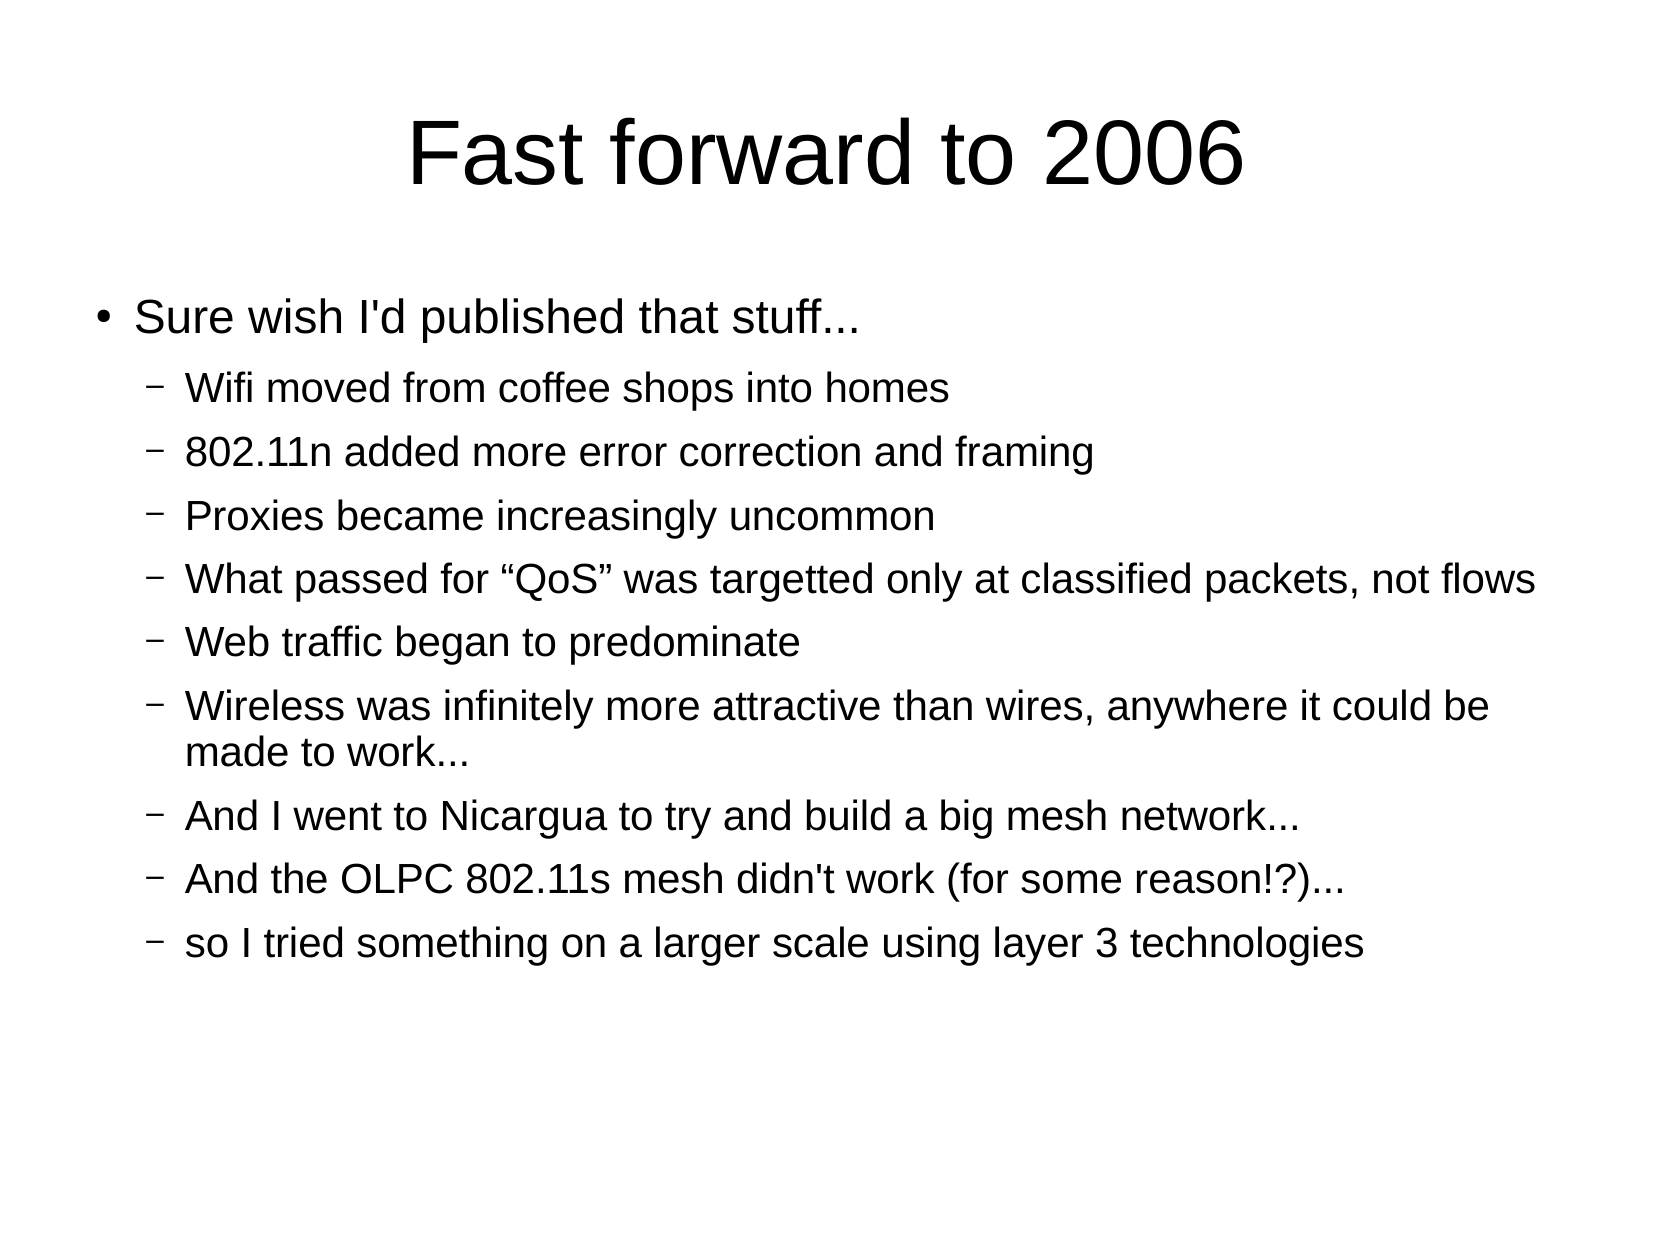

# Fast forward to 2006
Sure wish I'd published that stuff...
Wifi moved from coffee shops into homes
802.11n added more error correction and framing
Proxies became increasingly uncommon
What passed for “QoS” was targetted only at classified packets, not flows
Web traffic began to predominate
Wireless was infinitely more attractive than wires, anywhere it could be made to work...
And I went to Nicargua to try and build a big mesh network...
And the OLPC 802.11s mesh didn't work (for some reason!?)...
so I tried something on a larger scale using layer 3 technologies